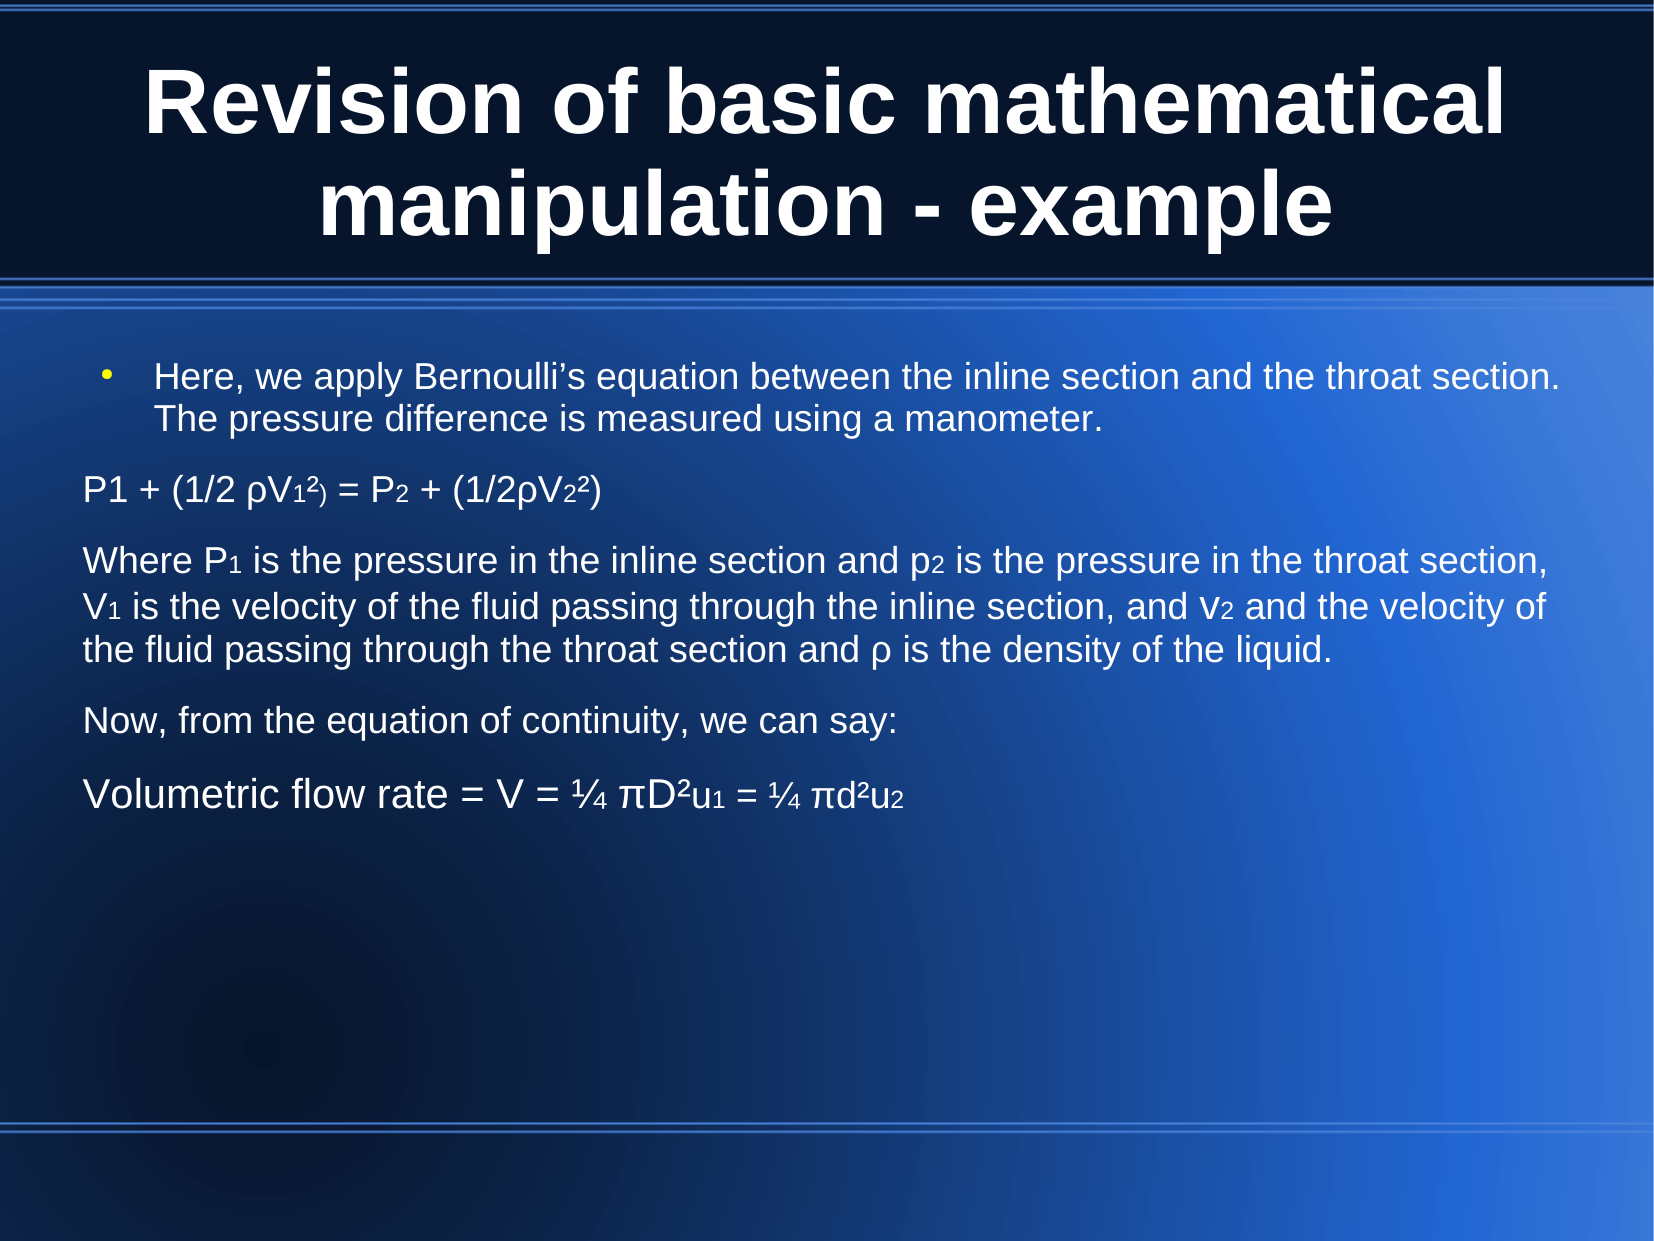

# Revision of basic mathematical manipulation - example
Here, we apply Bernoulli’s equation between the inline section and the throat section. The pressure difference is measured using a manometer.
P1 + (1/2 ρV1²) = P2 + (1/2ρV2²)
Where P1 is the pressure in the inline section and p2 is the pressure in the throat section, V1 is the velocity of the fluid passing through the inline section, and v2 and the velocity of the fluid passing through the throat section and ρ is the density of the liquid.
Now, from the equation of continuity, we can say:
Volumetric flow rate = V = ¼ πD²u1 = ¼ πd²u2